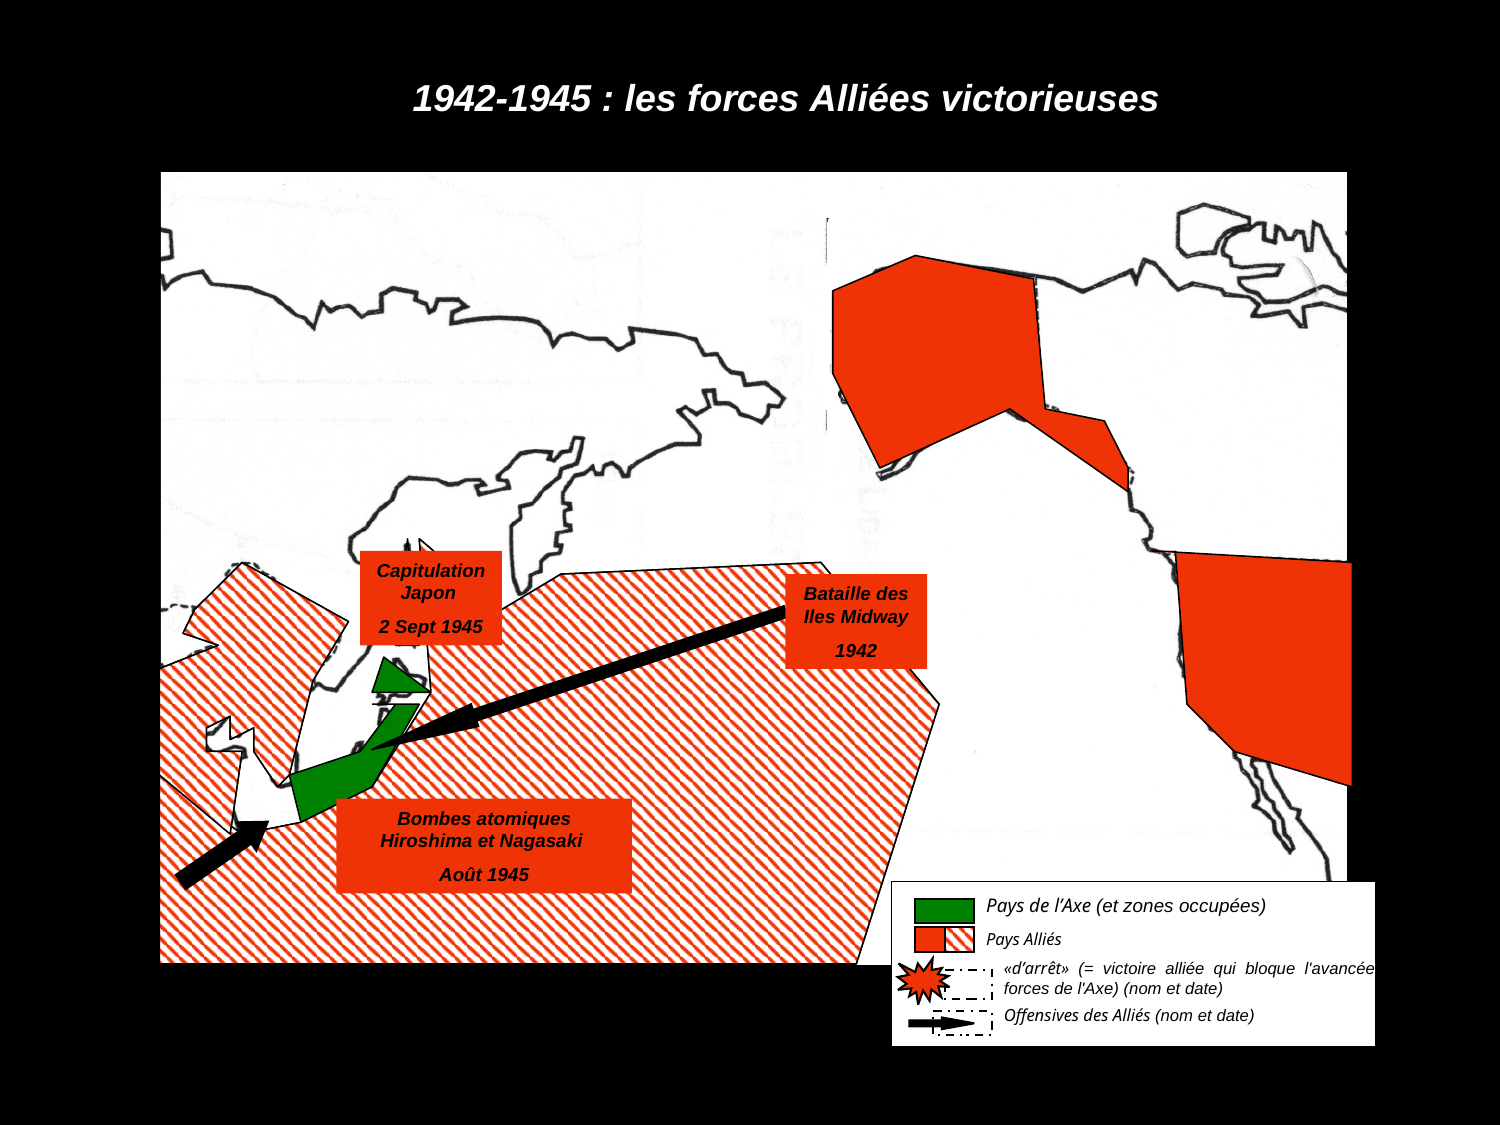

1942-1945 : les forces Alliées victorieuses
Capitulation Japon
2 Sept 1945
Bataille des Iles Midway
1942
Bombes atomiques Hiroshima et Nagasaki
Août 1945
Pays de l’Axe (et zones occupées)
Pays Alliés
«d’arrêt» (= victoire alliée qui bloque l'avancée des forces de l'Axe) (nom et date)
Offensives des Alliés (nom et date)